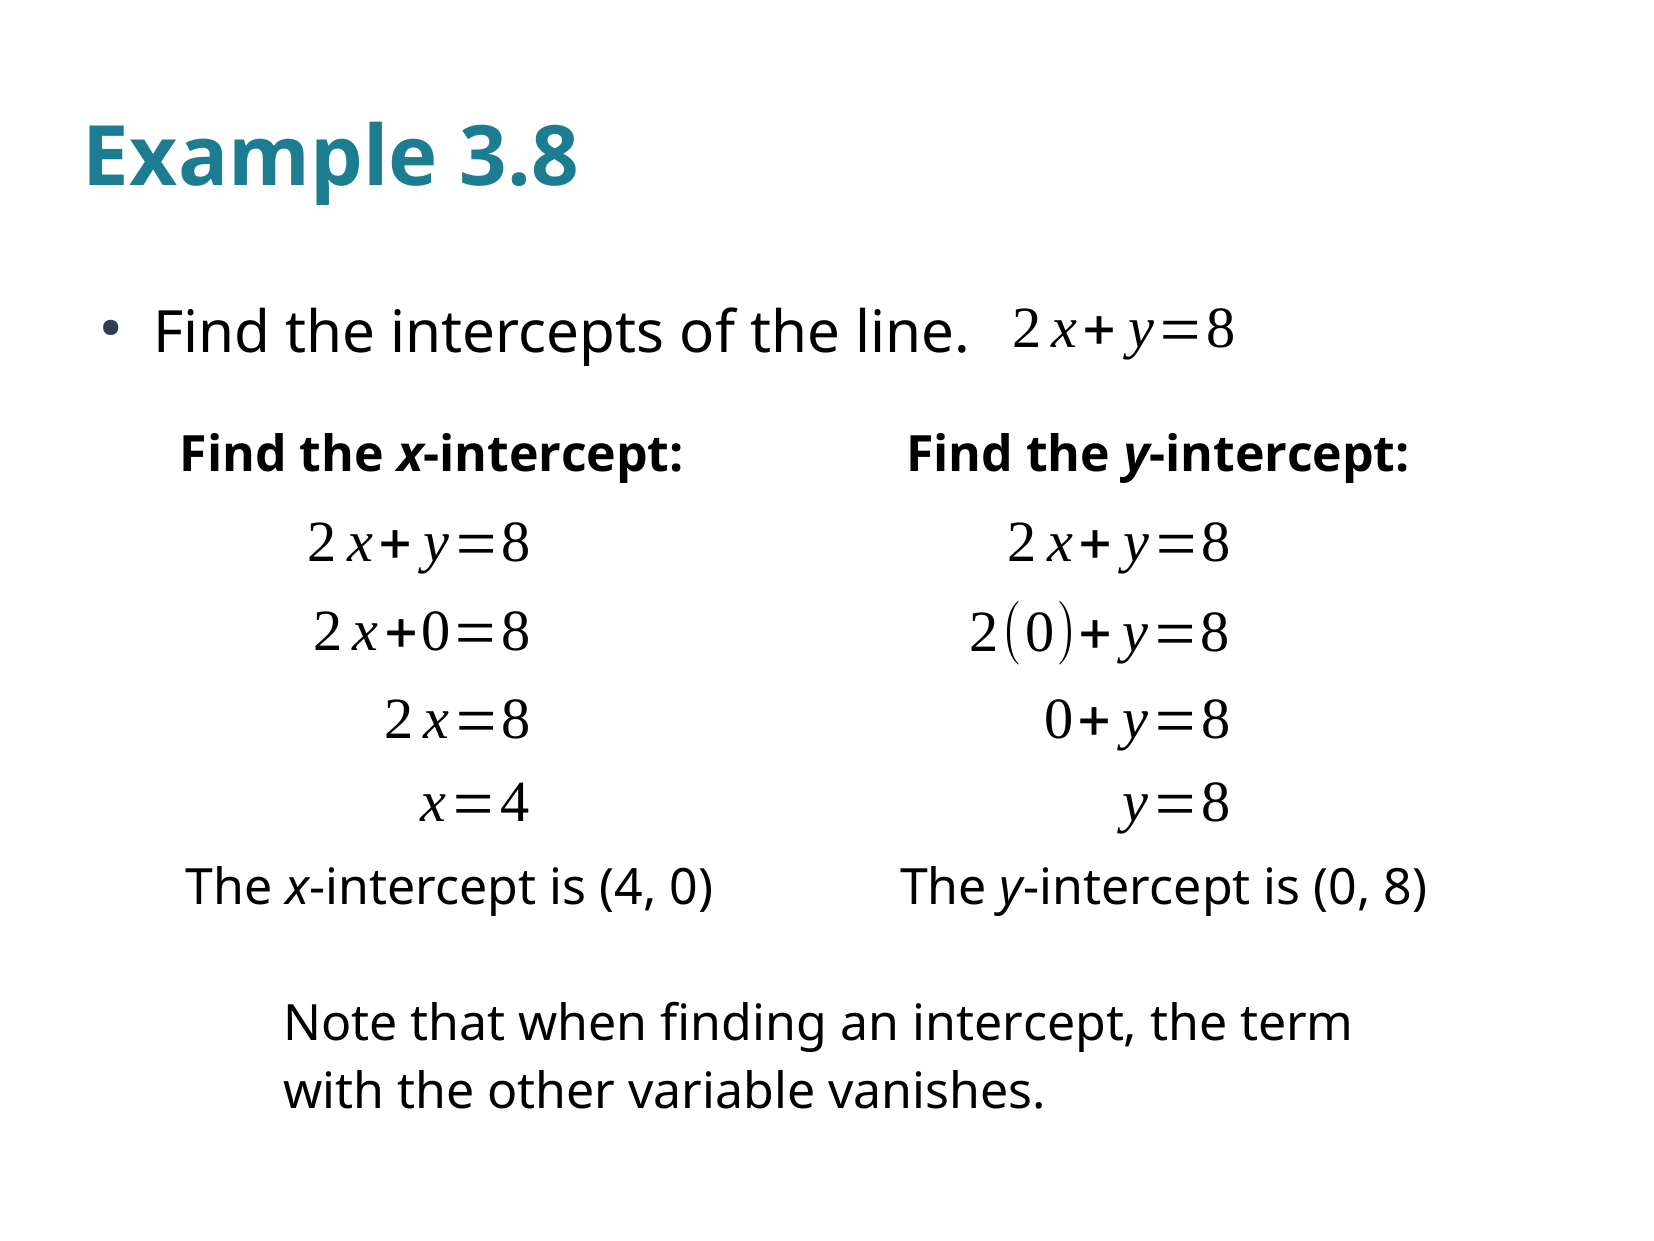

# Example 3.8
Find the intercepts of the line.
Find the x-intercept:
Find the y-intercept:
The x-intercept is (4, 0)
The y-intercept is (0, 8)
Note that when finding an intercept, the term with the other variable vanishes.